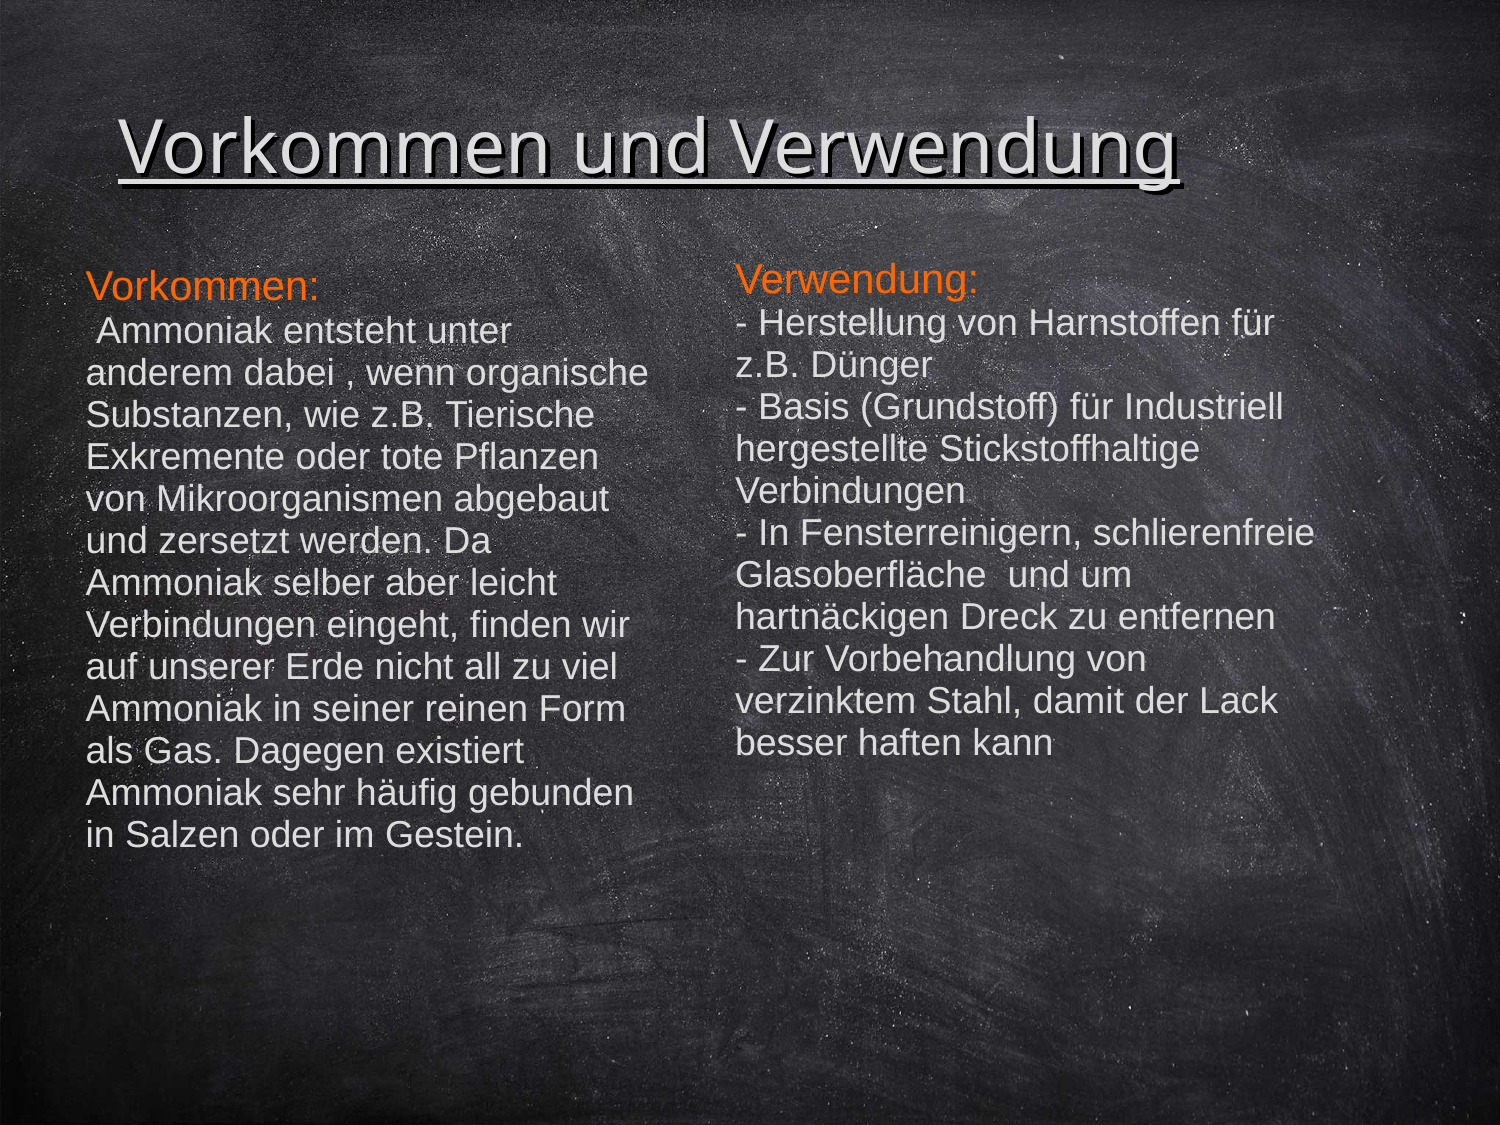

# Vorkommen und Verwendung
Verwendung:
- Herstellung von Harnstoffen für z.B. Dünger
- Basis (Grundstoff) für Industriell hergestellte Stickstoffhaltige Verbindungen
- In Fensterreinigern, schlierenfreie Glasoberfläche und um hartnäckigen Dreck zu entfernen
- Zur Vorbehandlung von verzinktem Stahl, damit der Lack besser haften kann
Vorkommen:
 Ammoniak entsteht unter anderem dabei , wenn organische Substanzen, wie z.B. Tierische Exkremente oder tote Pflanzen von Mikroorganismen abgebaut und zersetzt werden. Da Ammoniak selber aber leicht Verbindungen eingeht, finden wir auf unserer Erde nicht all zu viel Ammoniak in seiner reinen Form als Gas. Dagegen existiert Ammoniak sehr häufig gebunden in Salzen oder im Gestein.